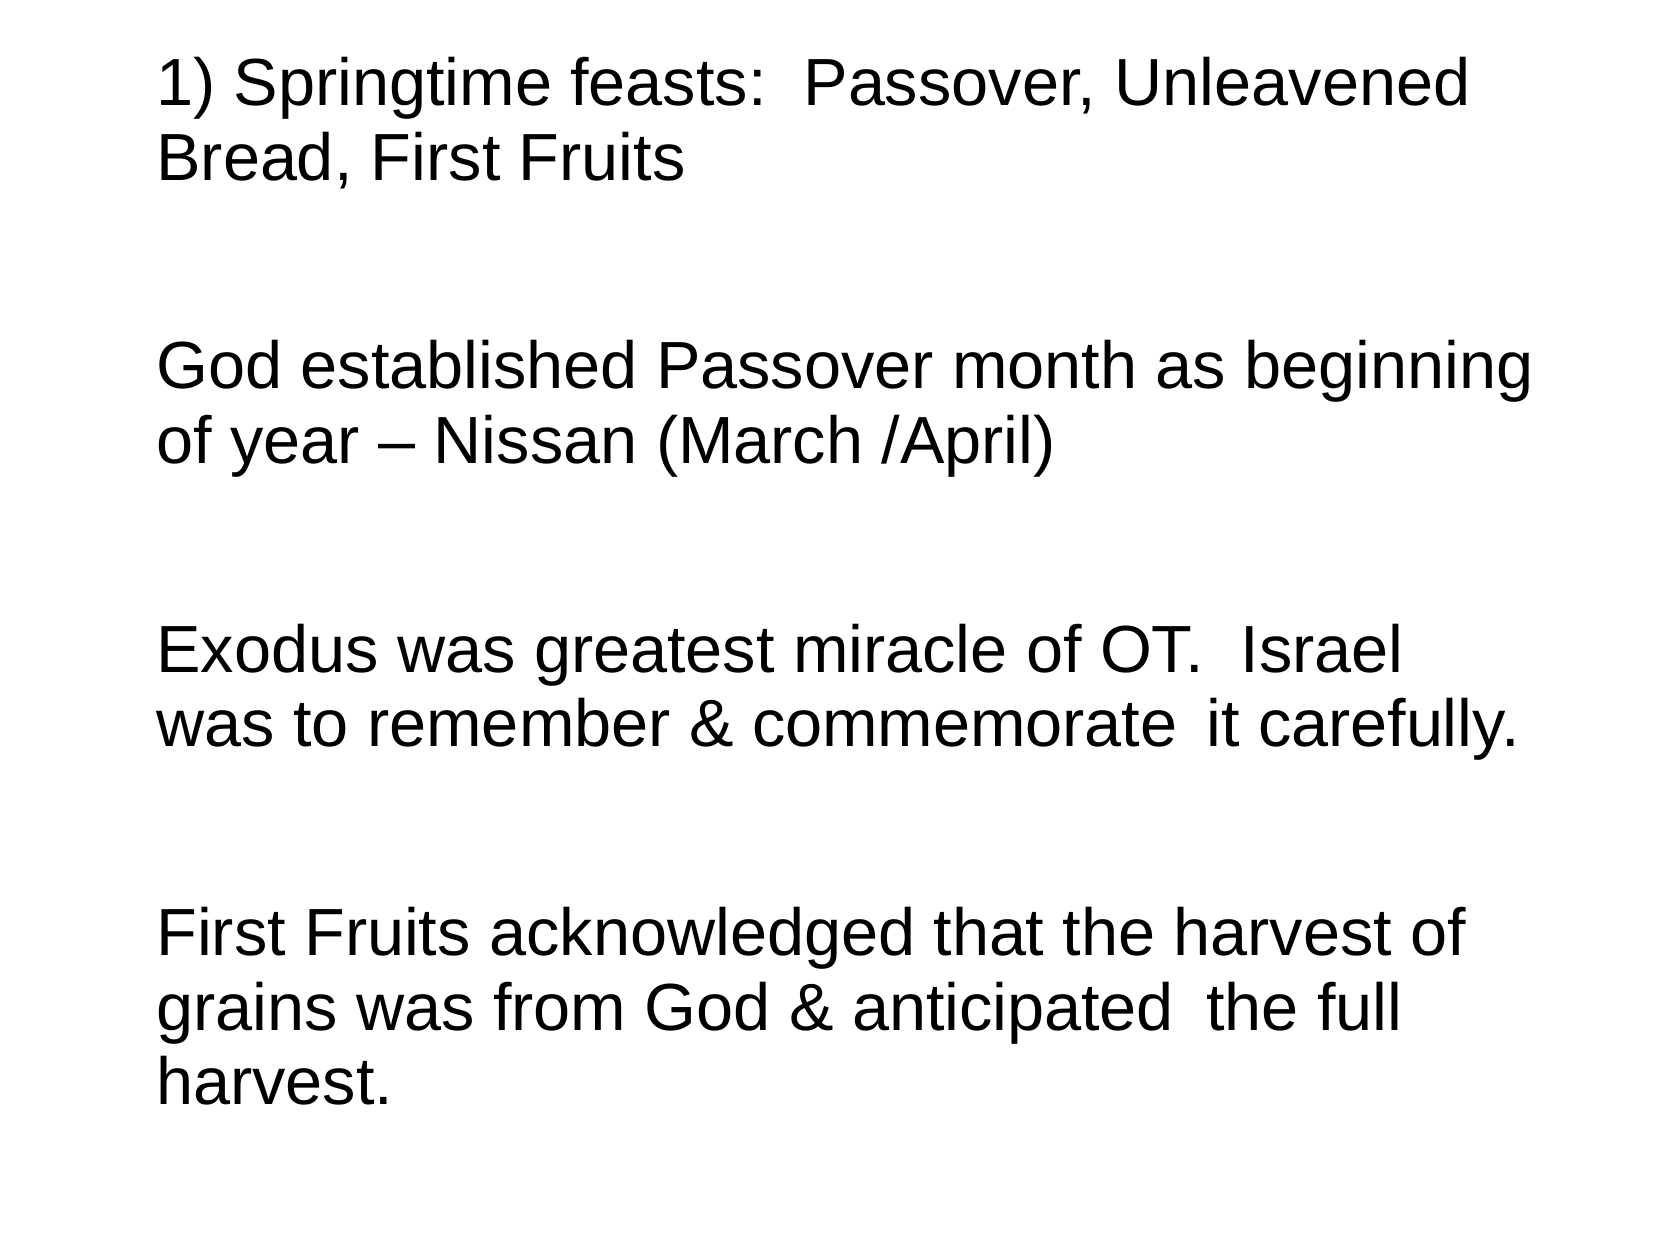

# 1) Springtime feasts: Passover, Unleavened Bread, First Fruits
God established Passover month as beginning of year – Nissan (March /April)
Exodus was greatest miracle of OT. Israel was to remember & commemorate 	it carefully.
First Fruits acknowledged that the harvest of grains was from God & anticipated 	the full harvest.